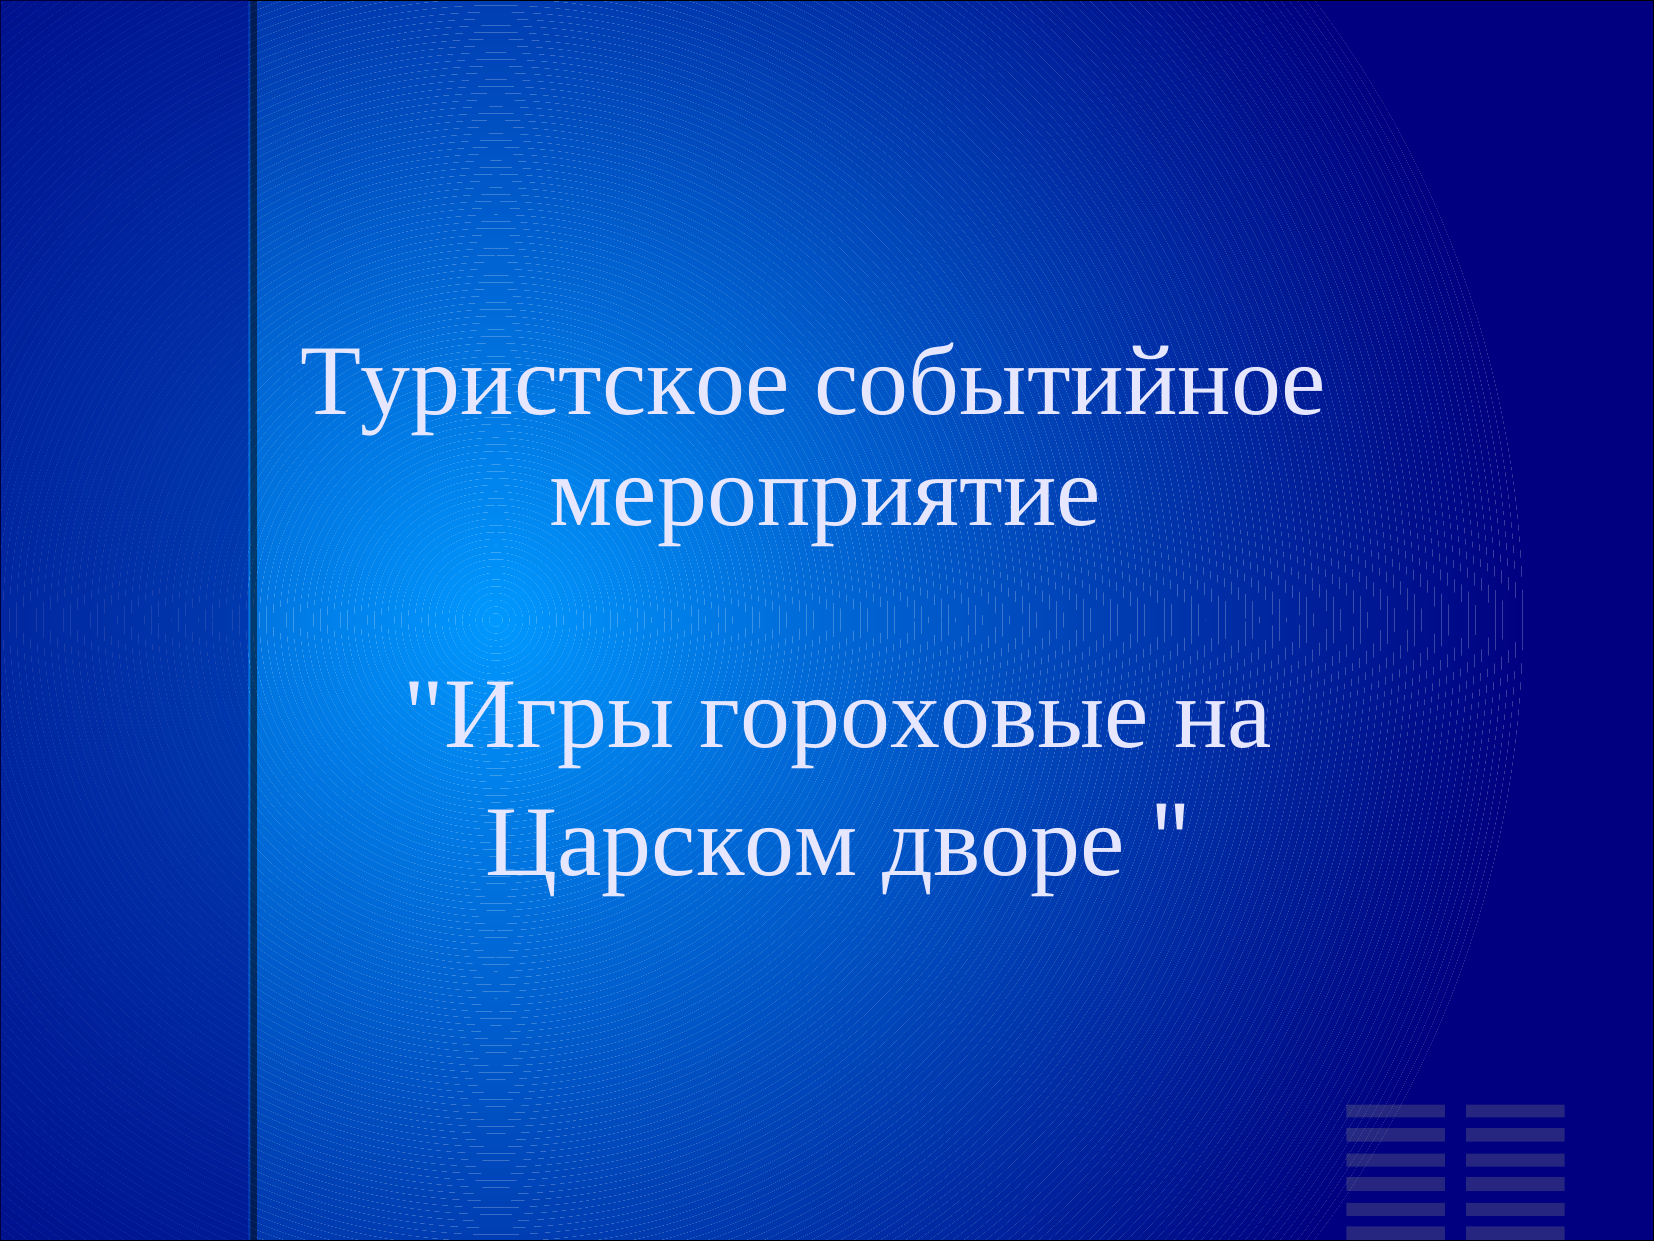

# Туристское событийное
мероприятие
 "Игры гороховые на
 Царском дворе "